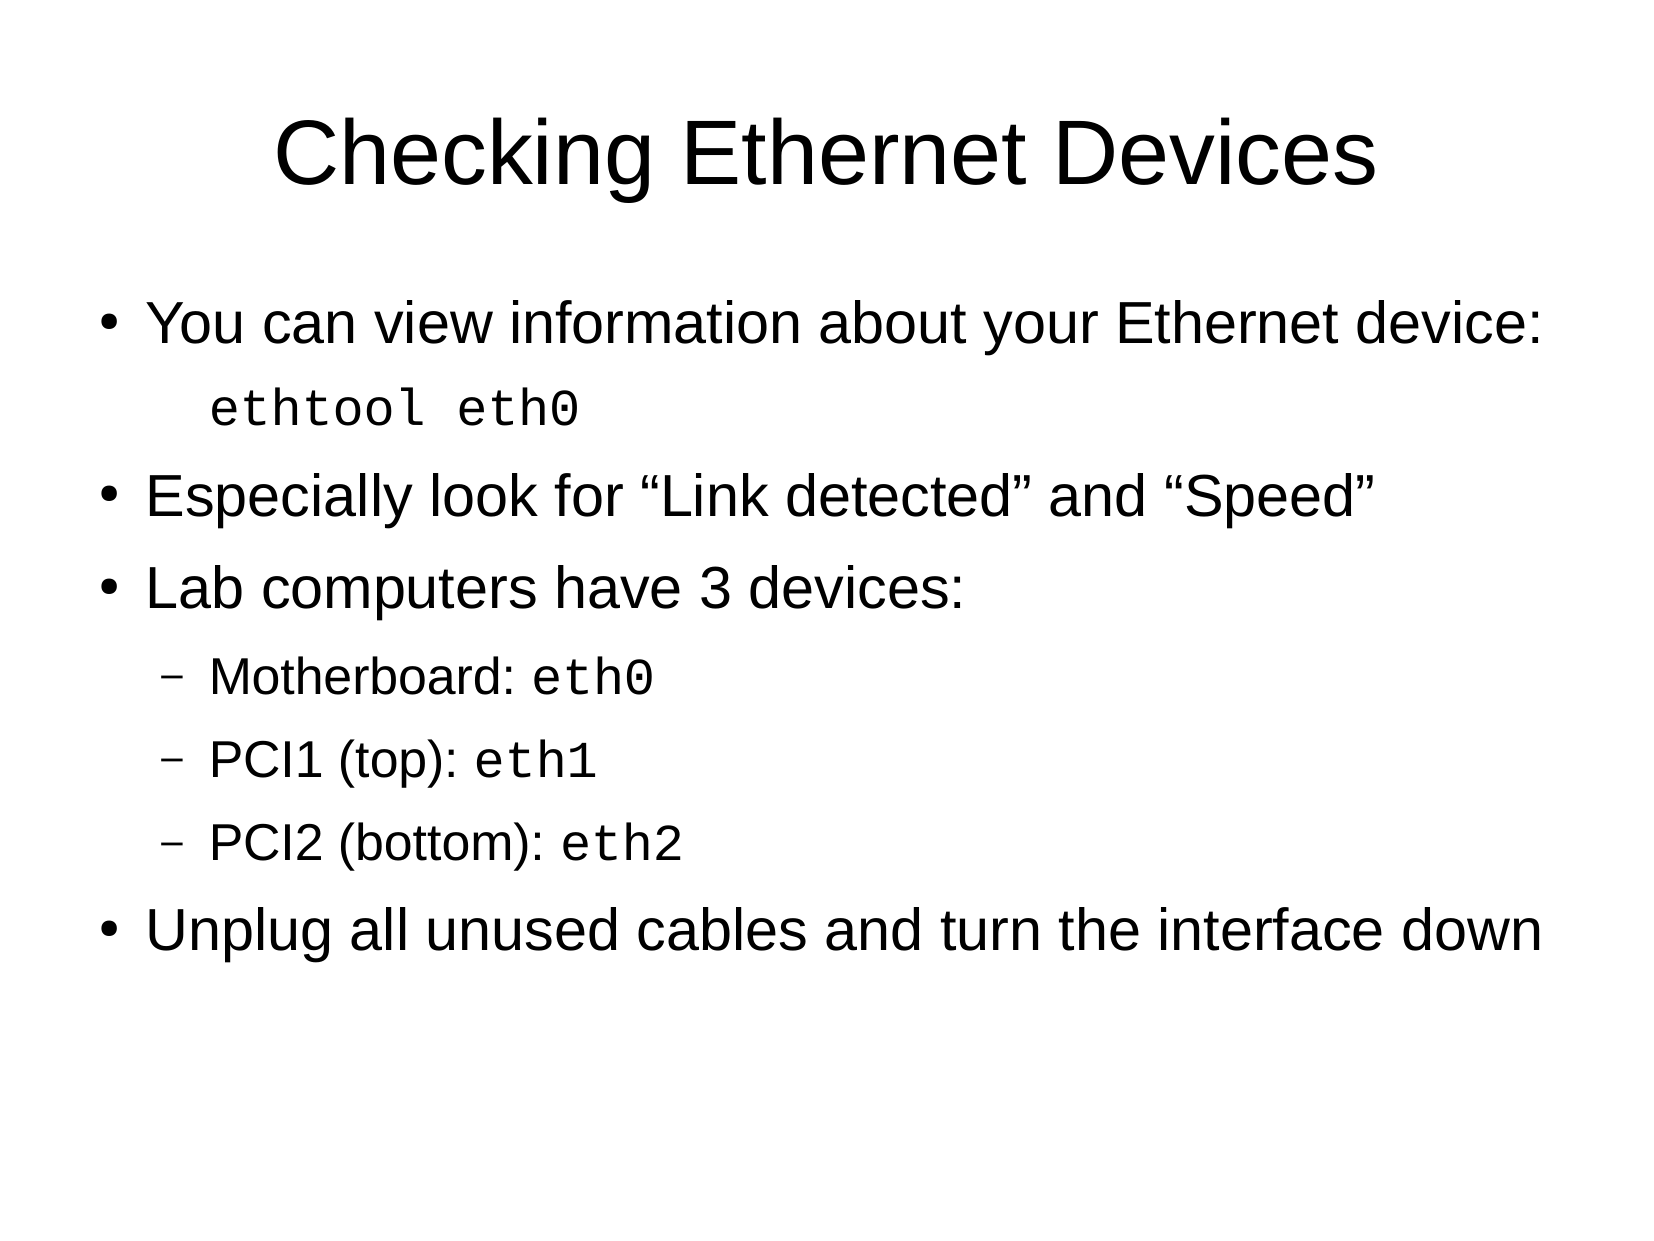

# Checking Ethernet Devices
You can view information about your Ethernet device:
ethtool eth0
Especially look for “Link detected” and “Speed”
Lab computers have 3 devices:
Motherboard: eth0
PCI1 (top): eth1
PCI2 (bottom): eth2
Unplug all unused cables and turn the interface down